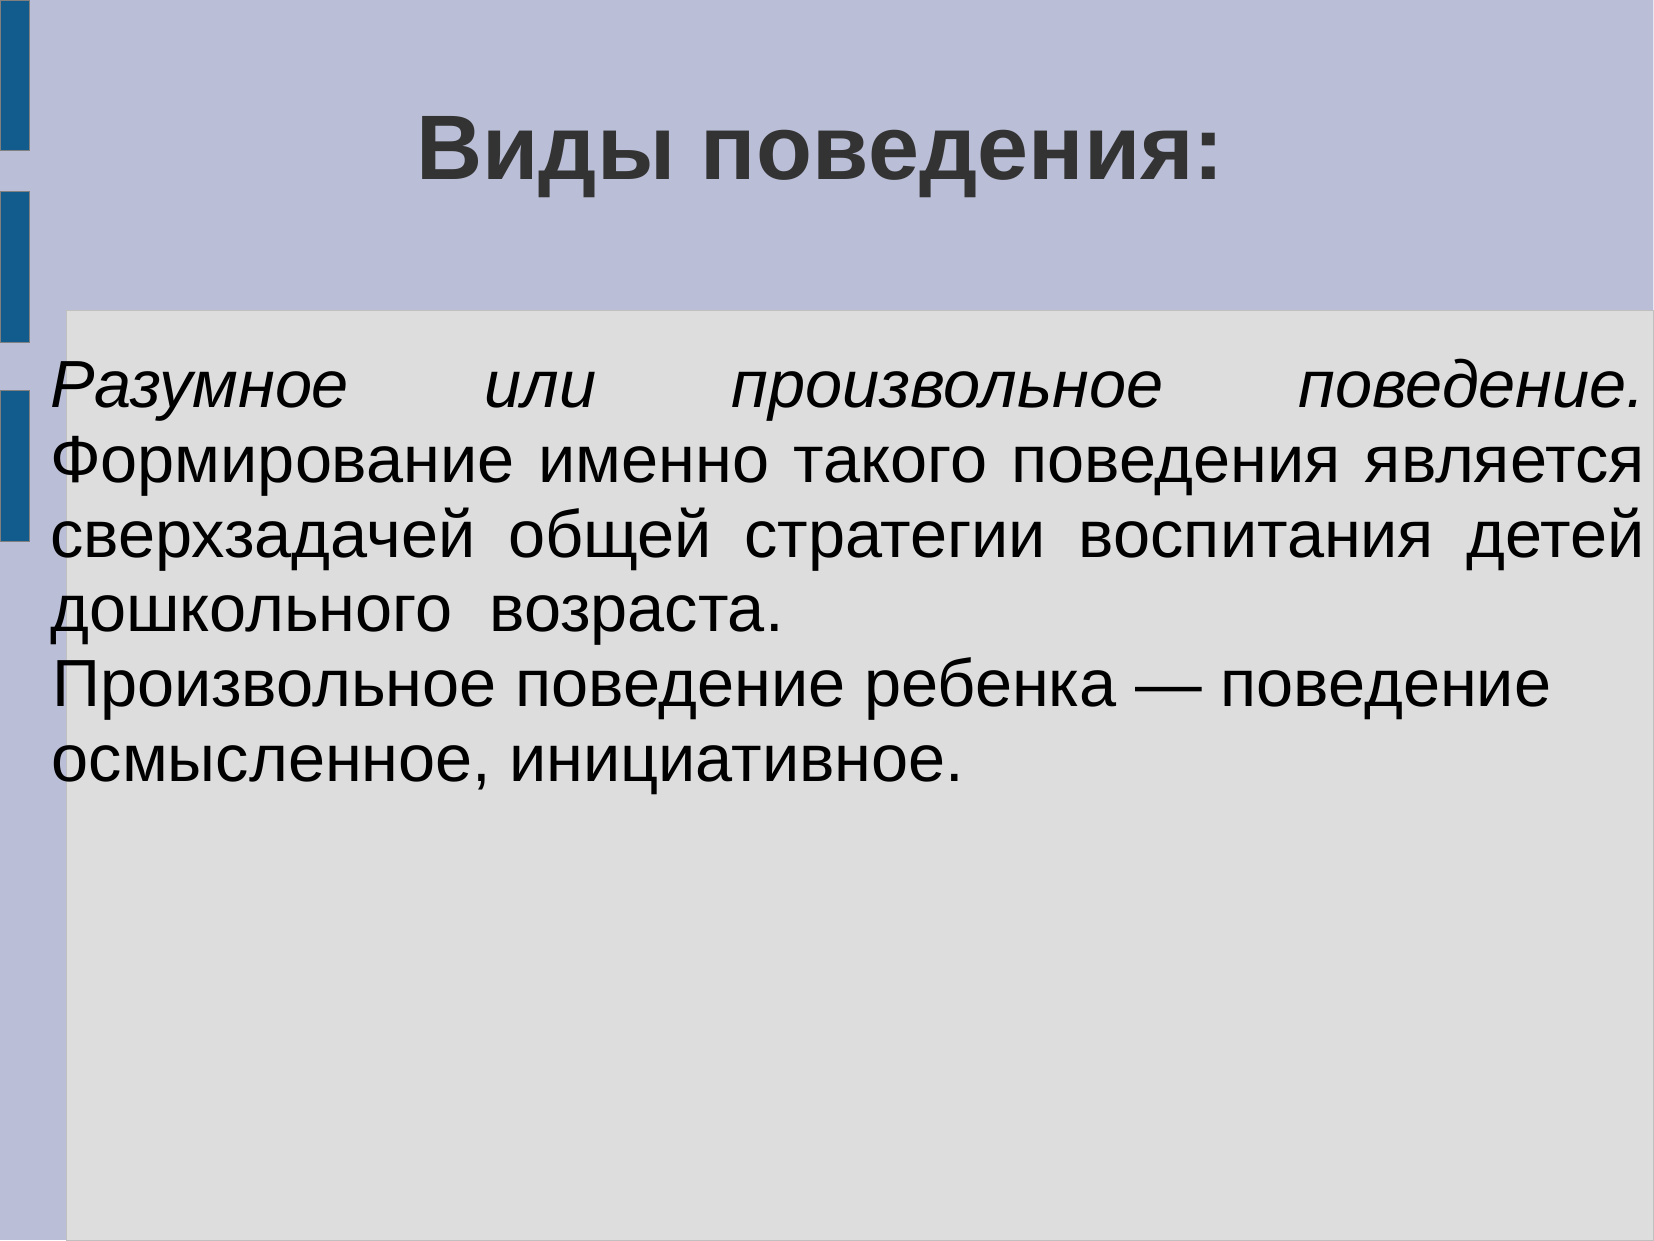

Виды поведения:
#
Разумное или произвольное поведение. Формирование именно такого поведения является сверхзадачей общей стратегии воспитания детей дошкольного возраста.
 Произвольное поведение ребенка — поведение осмысленное, инициативное.